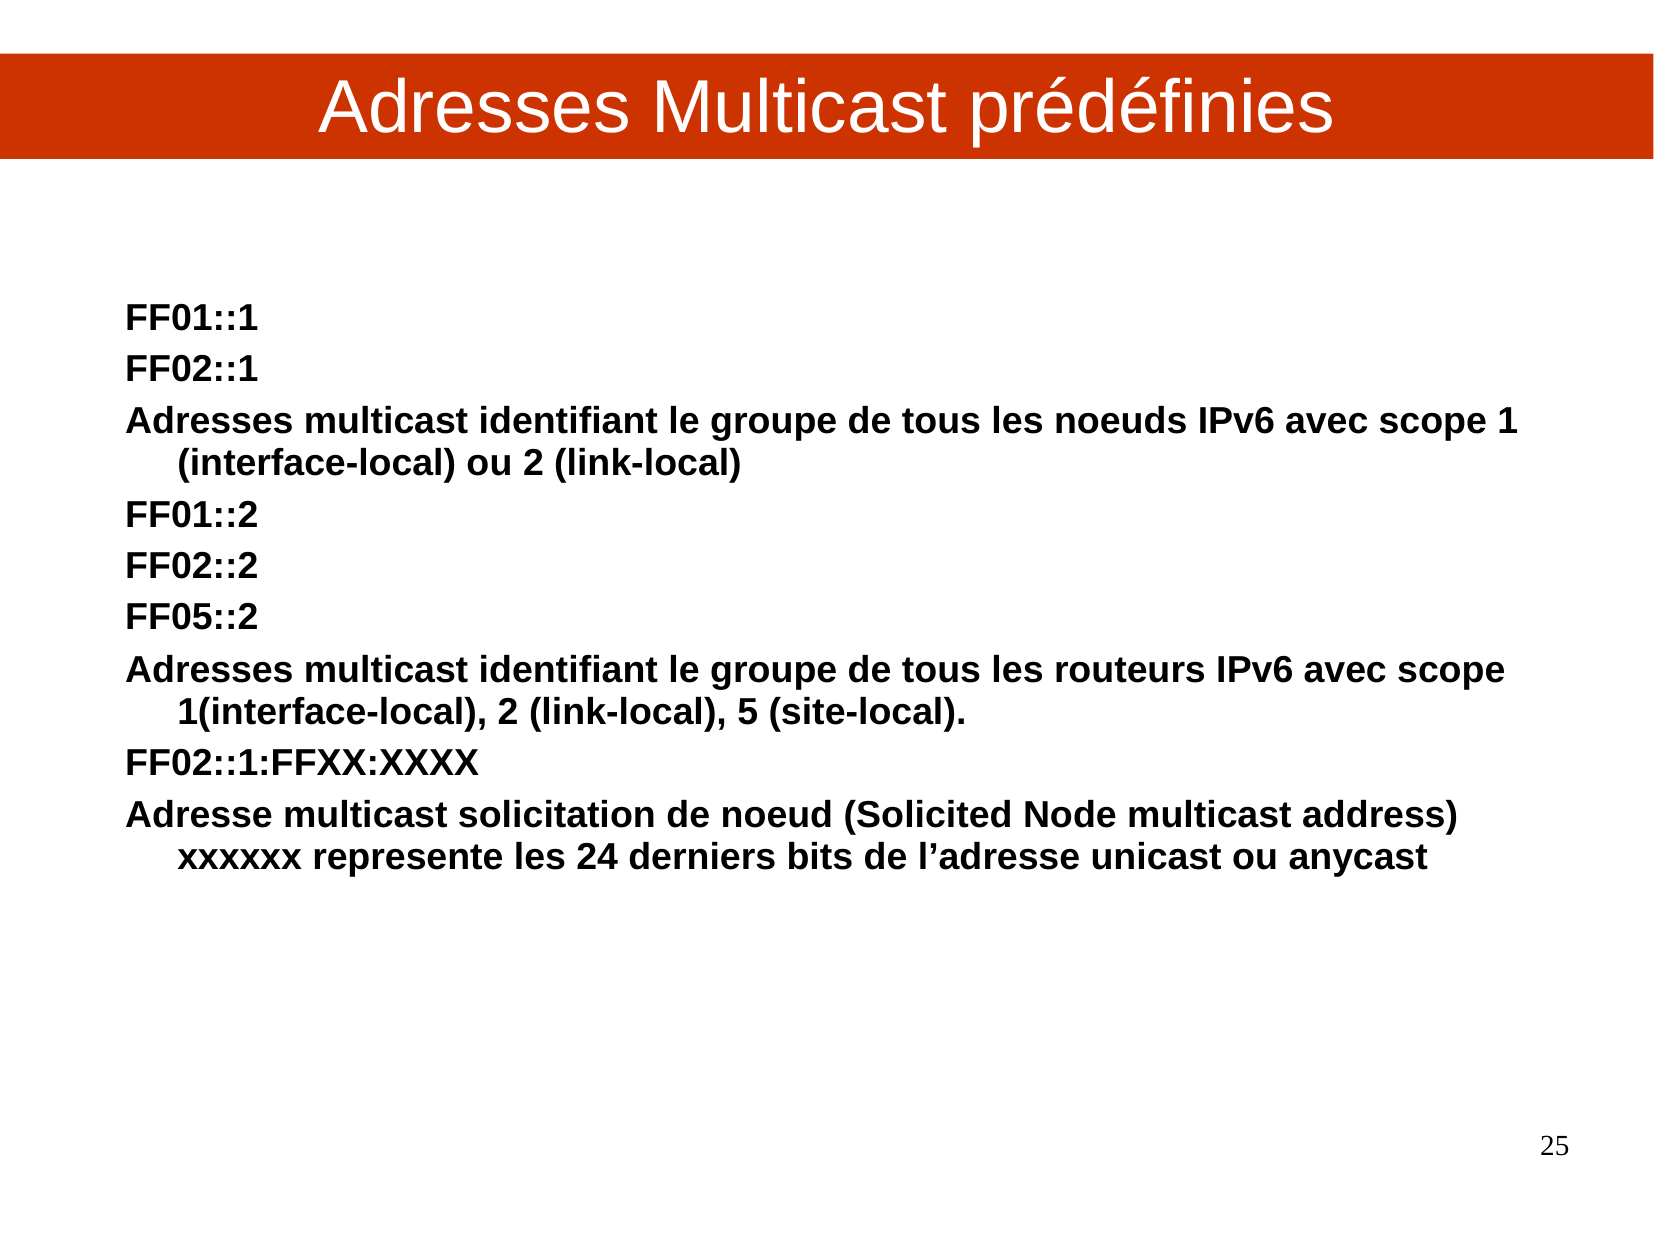

# Adresses Multicast prédéfinies
FF01::1
FF02::1
Adresses multicast identifiant le groupe de tous les noeuds IPv6 avec scope 1 (interface-local) ou 2 (link-local)‏
FF01::2
FF02::2
FF05::2
Adresses multicast identifiant le groupe de tous les routeurs IPv6 avec scope 1(interface-local), 2 (link-local), 5 (site-local).
FF02::1:FFXX:XXXX
Adresse multicast solicitation de noeud (Solicited Node multicast address) xxxxxx represente les 24 derniers bits de l’adresse unicast ou anycast